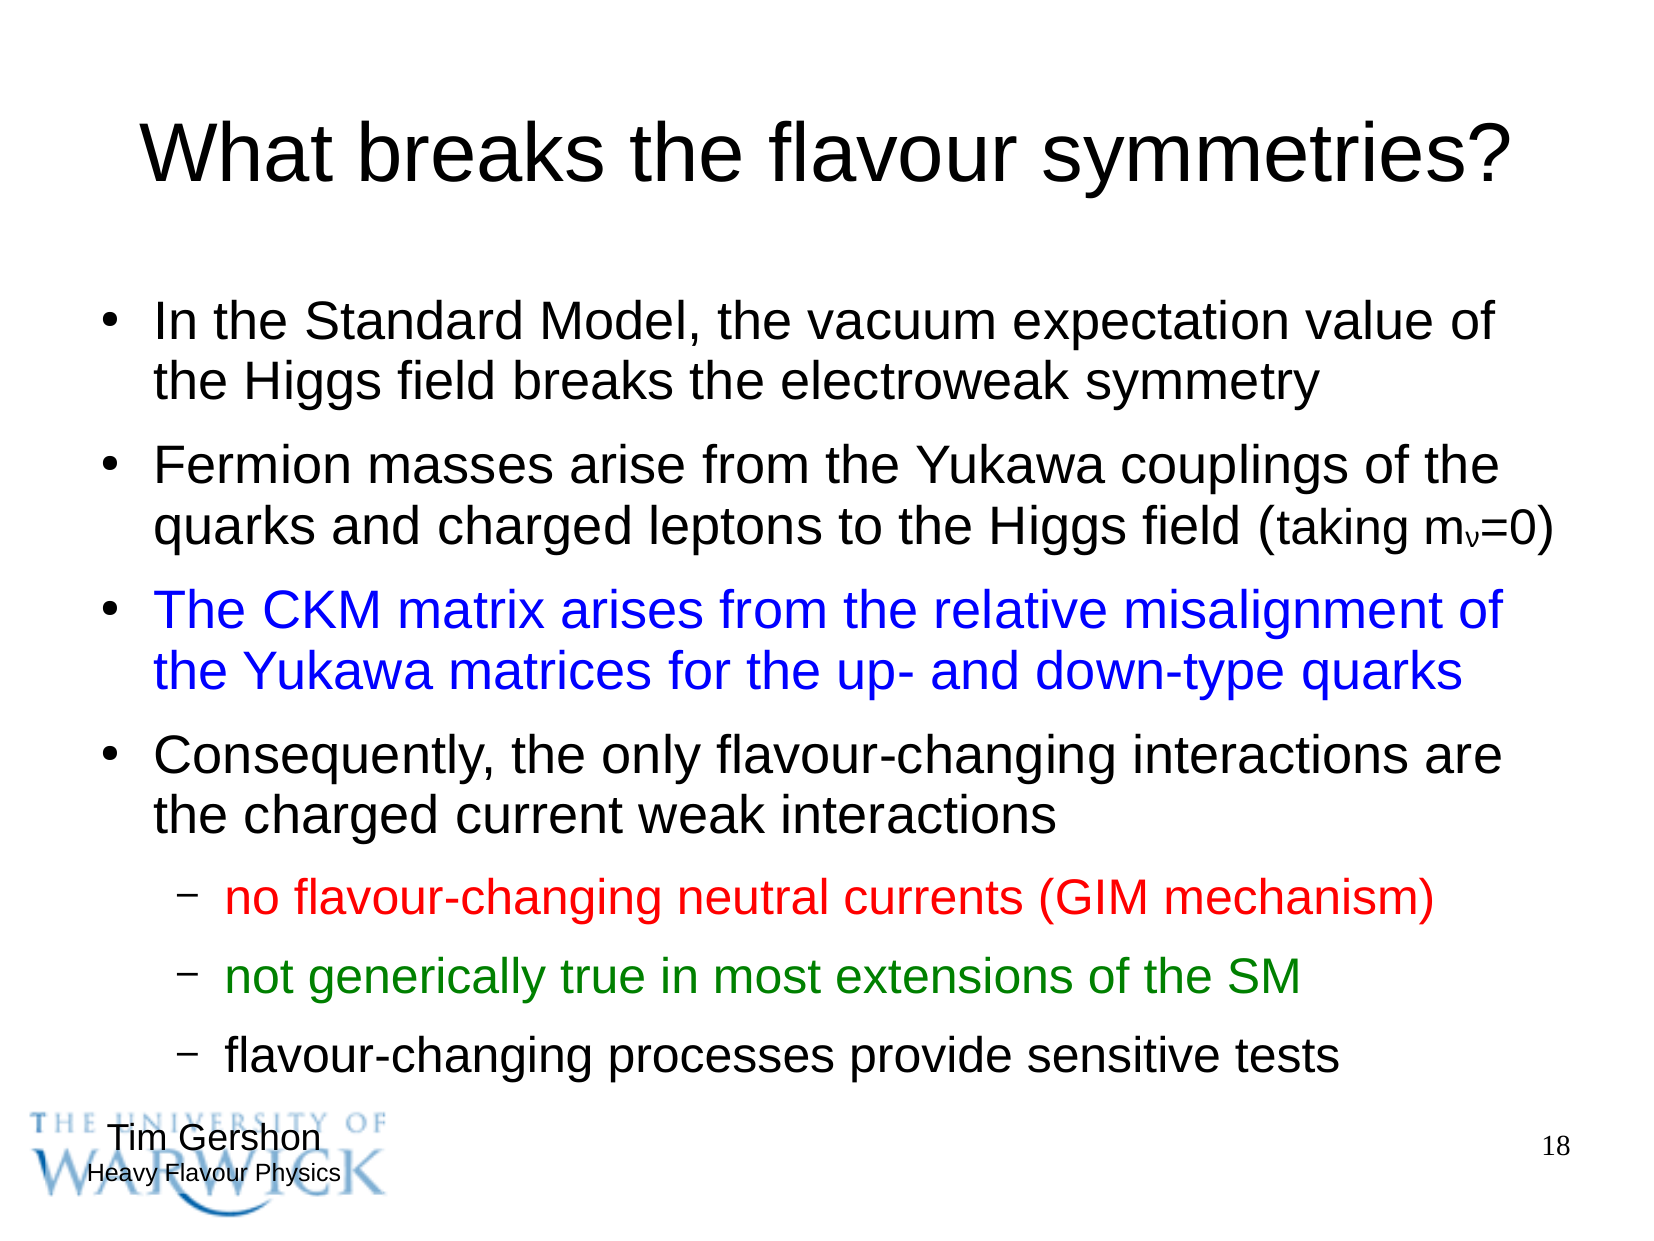

# What breaks the flavour symmetries?
In the Standard Model, the vacuum expectation value of the Higgs field breaks the electroweak symmetry
Fermion masses arise from the Yukawa couplings of the quarks and charged leptons to the Higgs field (taking mν=0)
The CKM matrix arises from the relative misalignment of the Yukawa matrices for the up- and down-type quarks
Consequently, the only flavour-changing interactions are the charged current weak interactions
no flavour-changing neutral currents (GIM mechanism)
not generically true in most extensions of the SM
flavour-changing processes provide sensitive tests
Tim Gershon
Heavy Flavour Physics
18